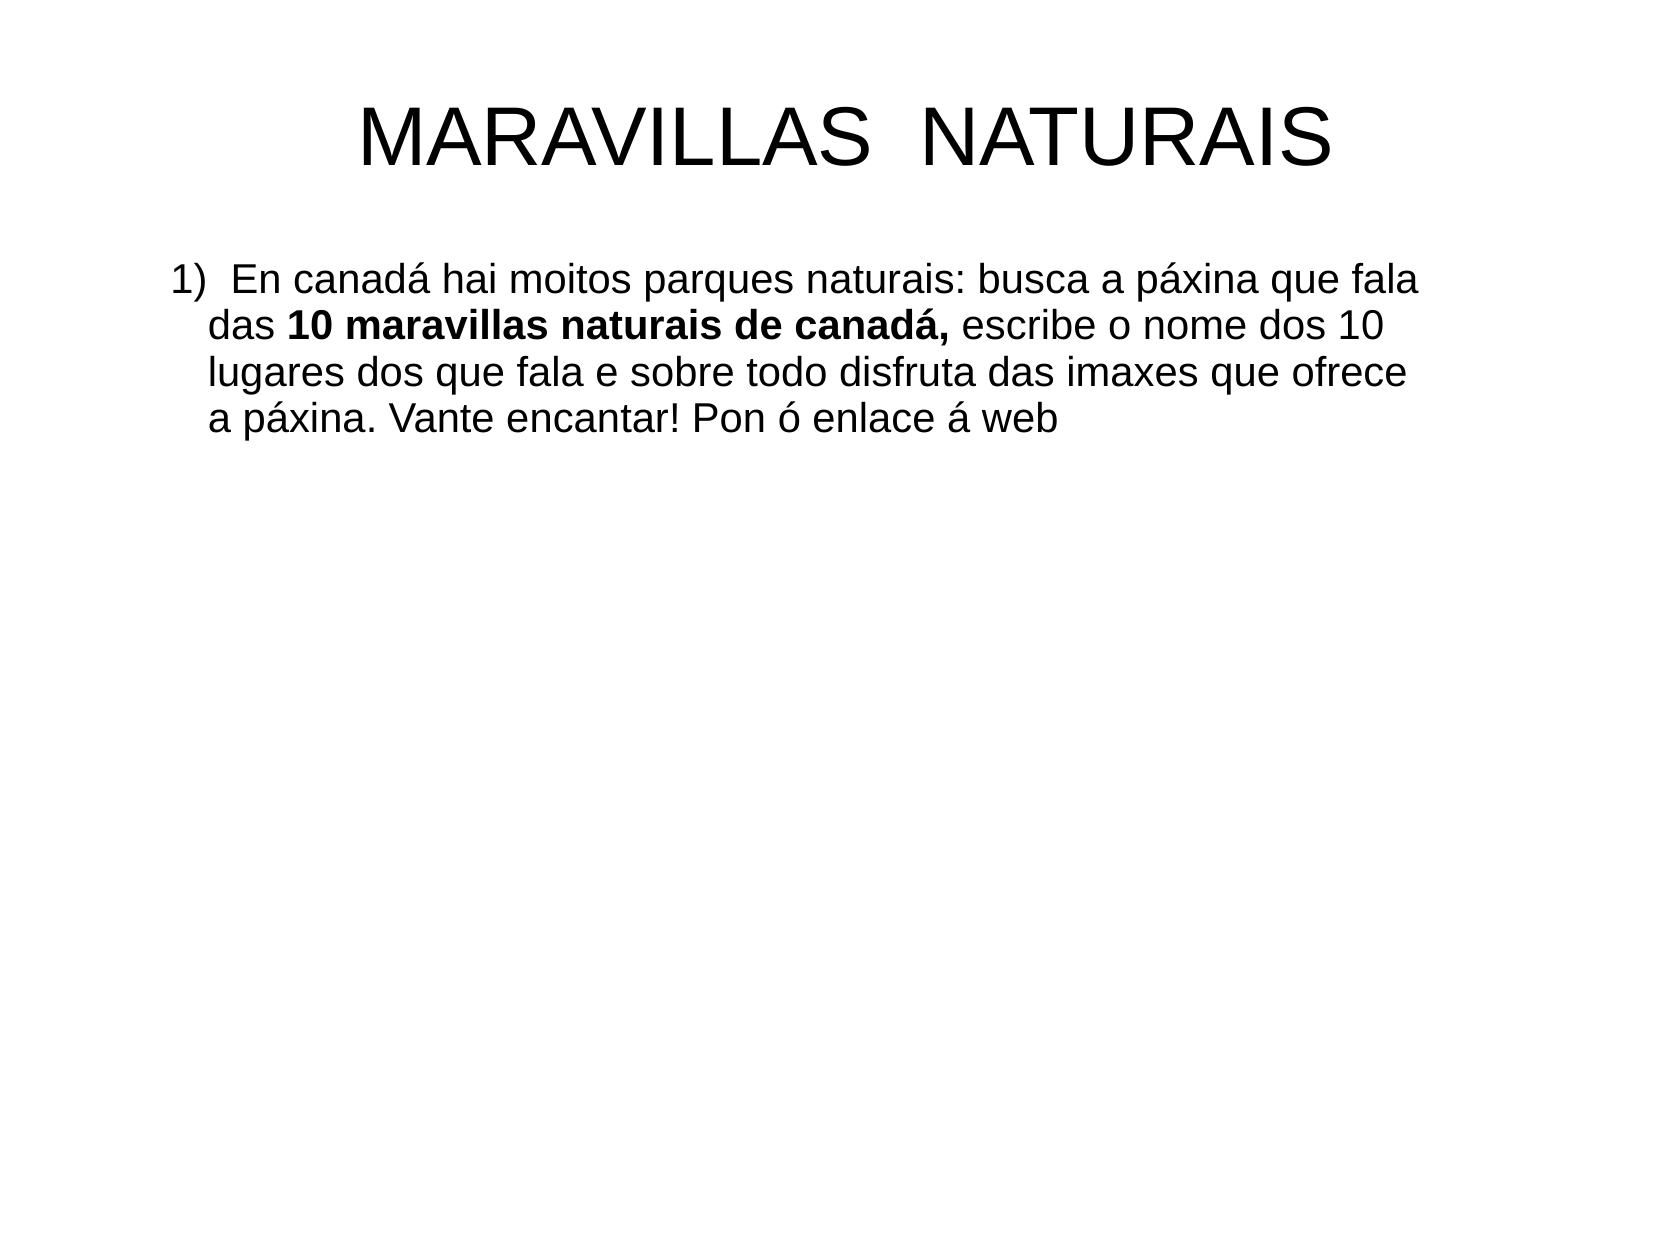

MARAVILLAS NATURAIS
1) En canadá hai moitos parques naturais: busca a páxina que fala das 10 maravillas naturais de canadá, escribe o nome dos 10 lugares dos que fala e sobre todo disfruta das imaxes que ofrece a páxina. Vante encantar! Pon ó enlace á web